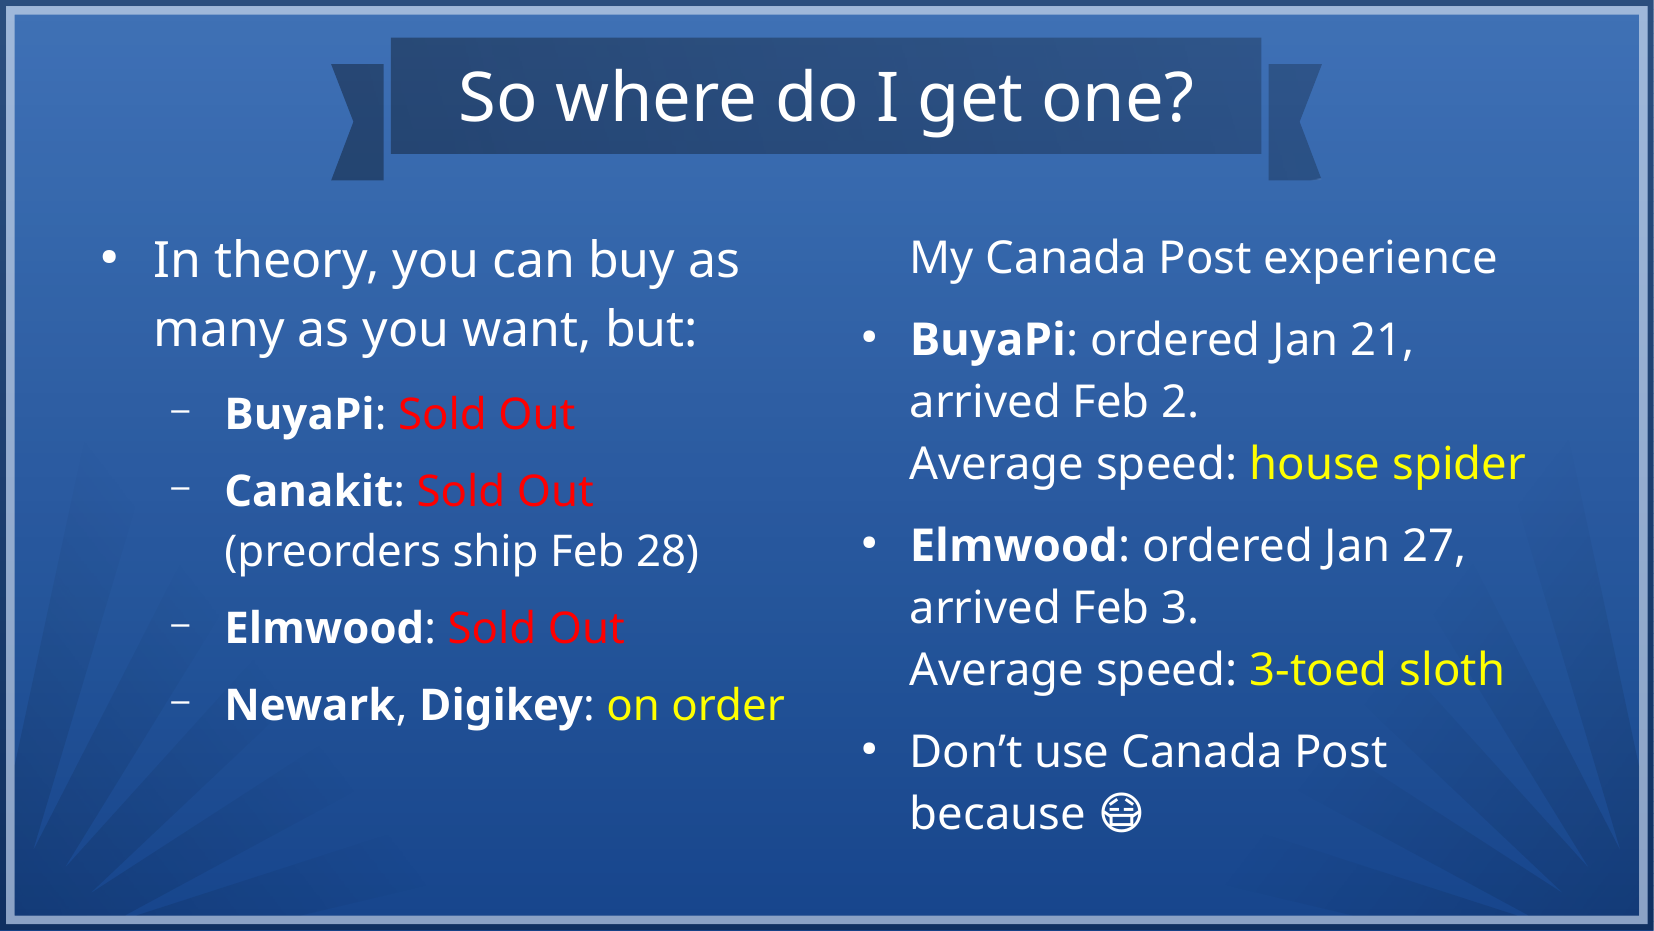

# So where do I get one?
In theory, you can buy as many as you want, but:
BuyaPi: Sold Out
Canakit: Sold Out
(preorders ship Feb 28)
Elmwood: Sold Out
Newark, Digikey: on order
My Canada Post experience
BuyaPi: ordered Jan 21, arrived Feb 2.
Average speed: house spider
Elmwood: ordered Jan 27, arrived Feb 3.
Average speed: 3-toed sloth
Don’t use Canada Post because 😷